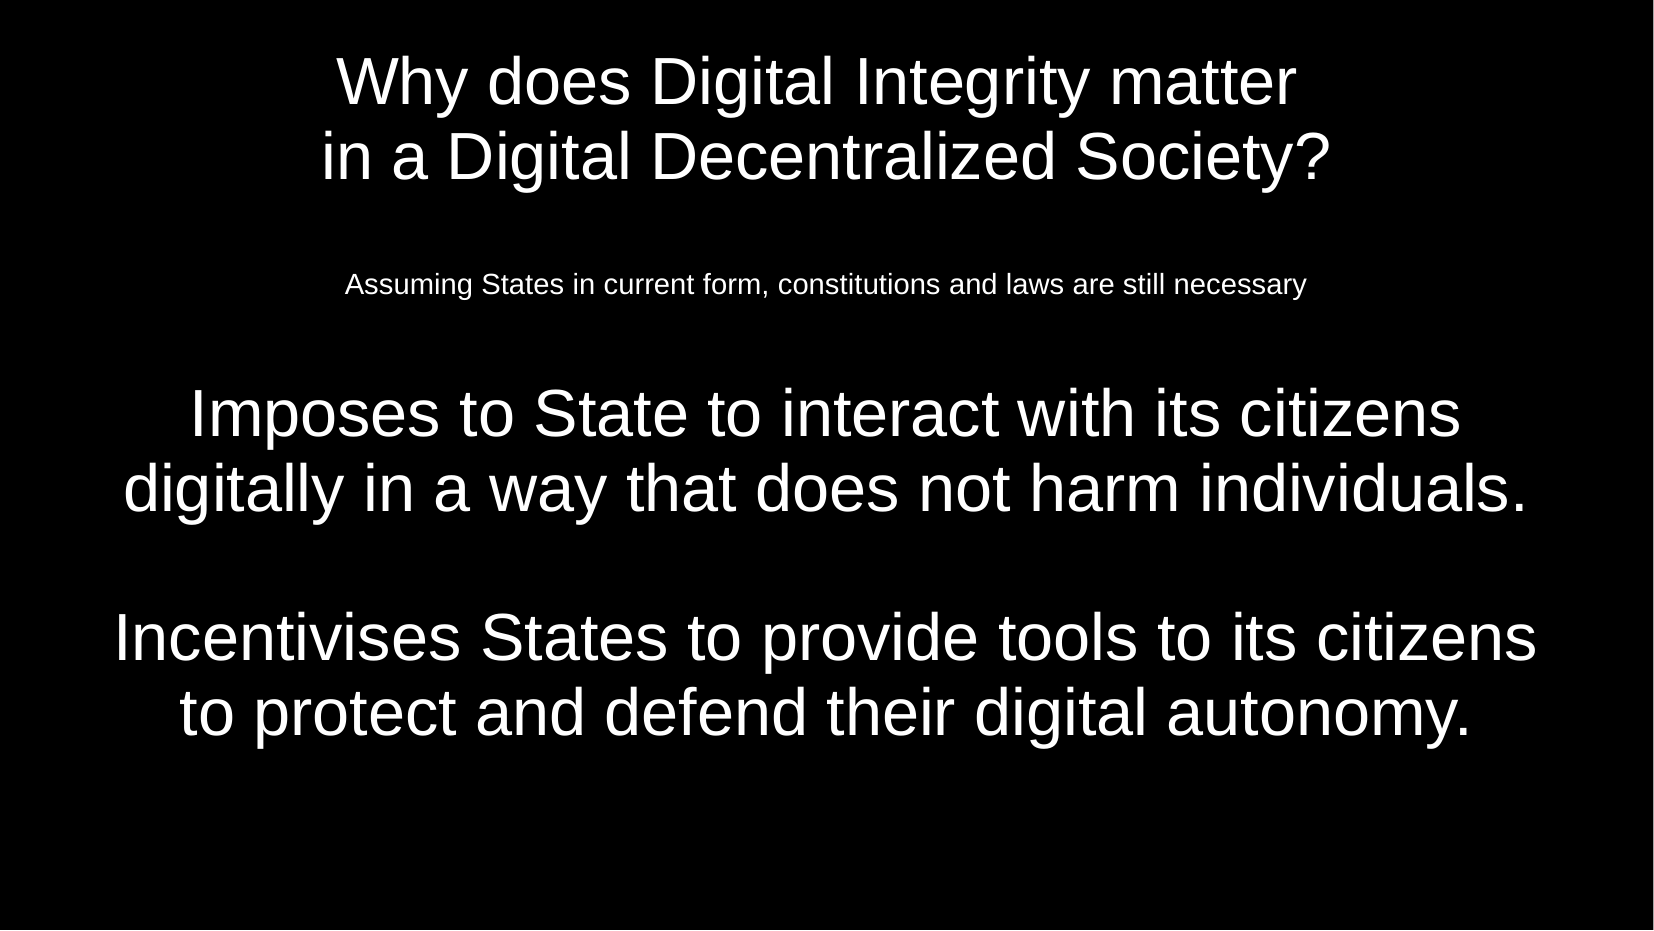

# Why does Digital Integrity matter
in a Digital Decentralized Society?
Assuming States in current form, constitutions and laws are still necessary
Imposes to State to interact with its citizens digitally in a way that does not harm individuals.
Incentivises States to provide tools to its citizens to protect and defend their digital autonomy.